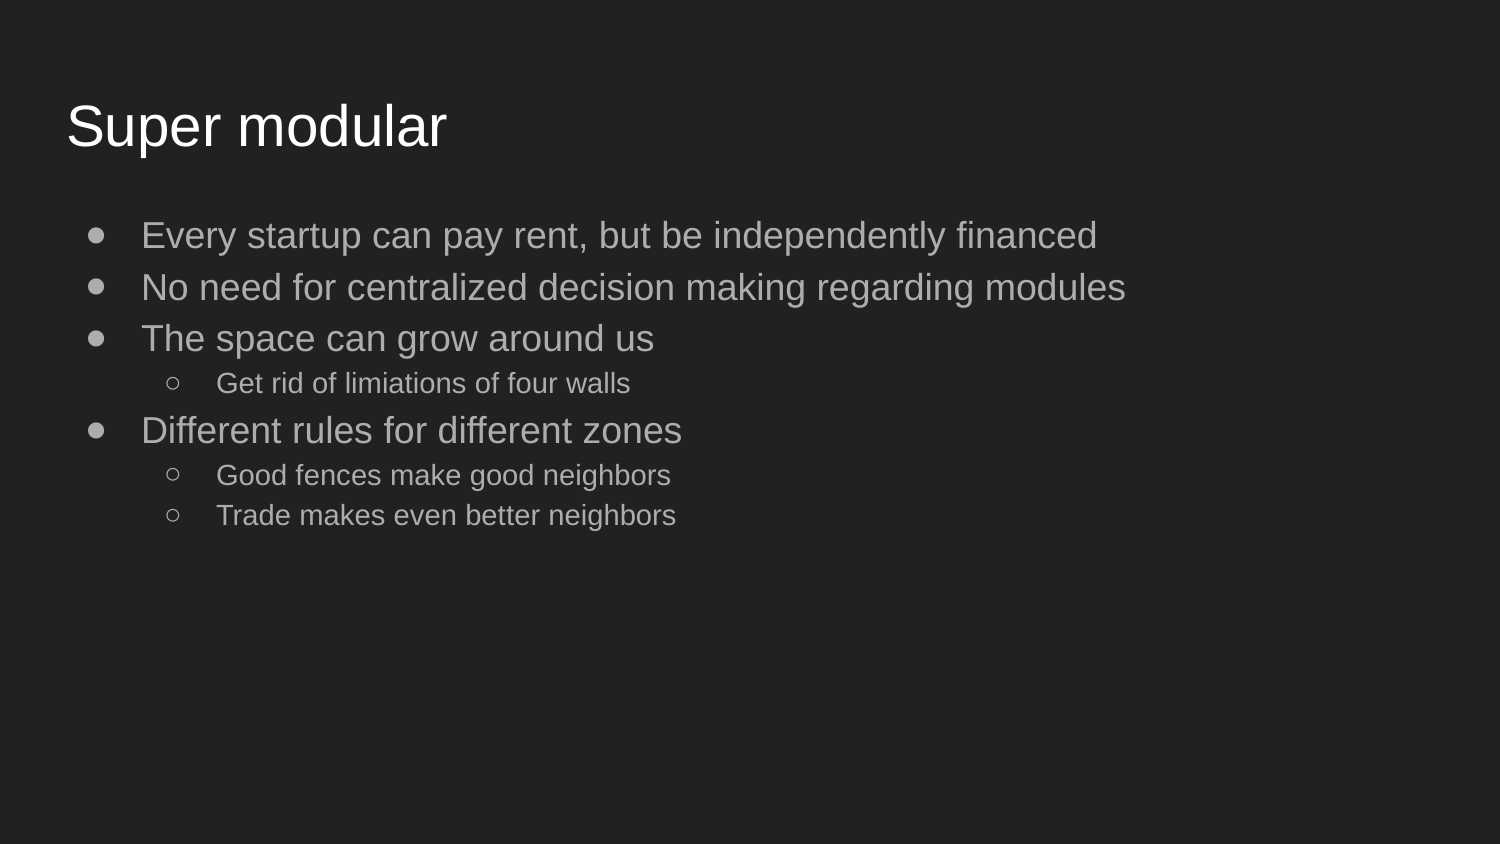

# Super modular
Every startup can pay rent, but be independently financed
No need for centralized decision making regarding modules
The space can grow around us
Get rid of limiations of four walls
Different rules for different zones
Good fences make good neighbors
Trade makes even better neighbors